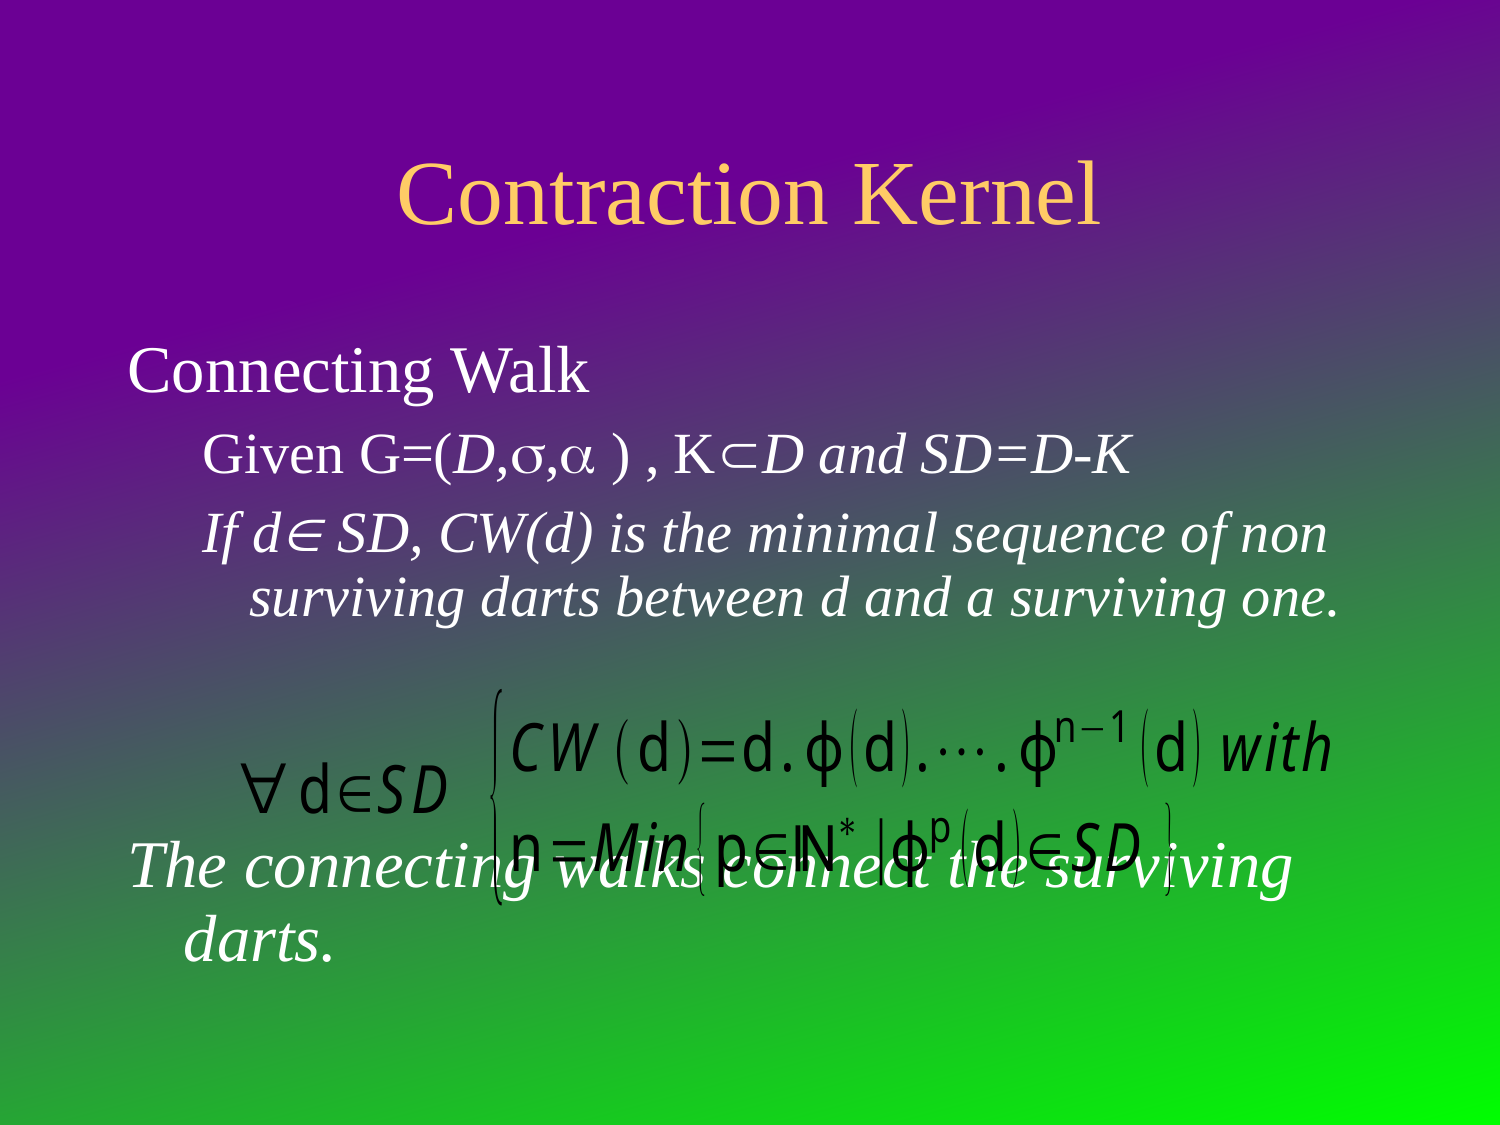

# Contraction Kernel
Connecting Walk
Given G=(D,, ) , KD and SD=D-K
If d SD, CW(d) is the minimal sequence of non surviving darts between d and a surviving one.
The connecting walks connect the surviving darts.